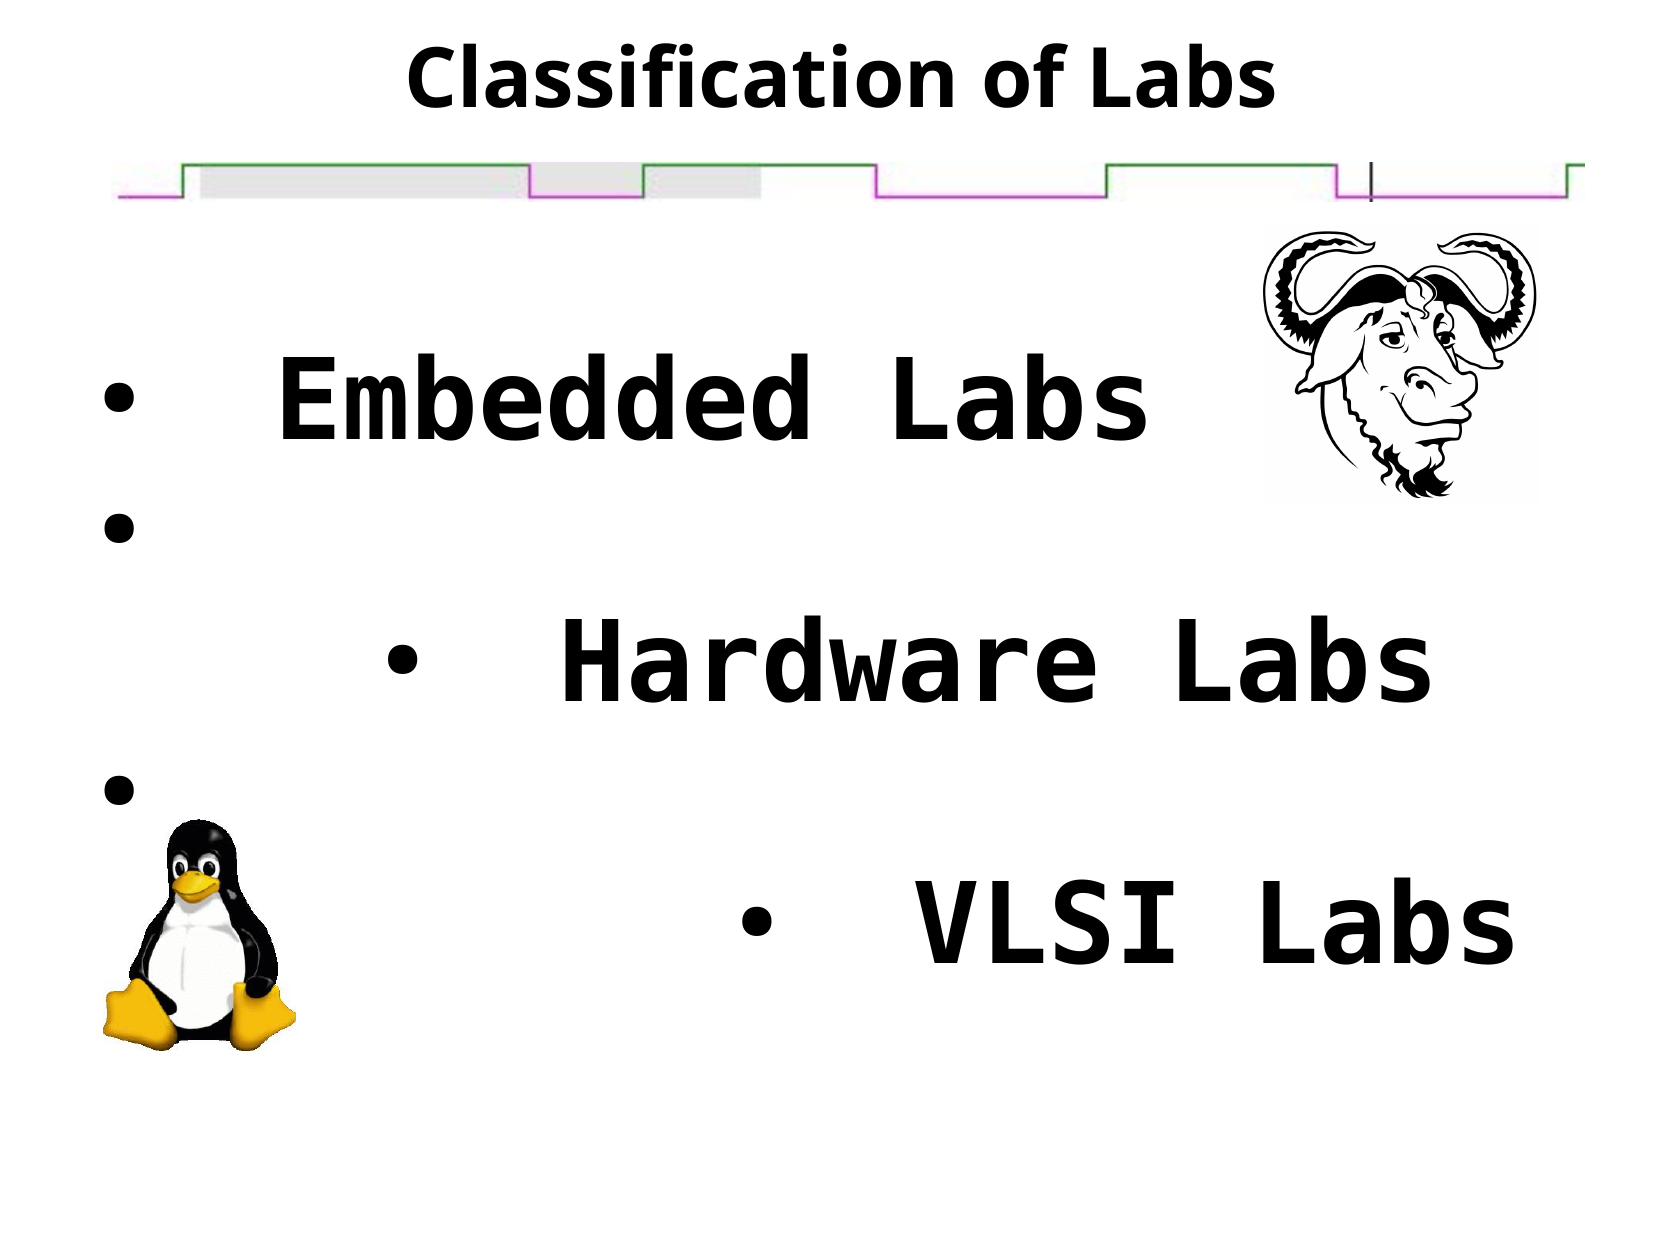

Classification of Labs
 Embedded Labs
 Hardware Labs
 VLSI Labs